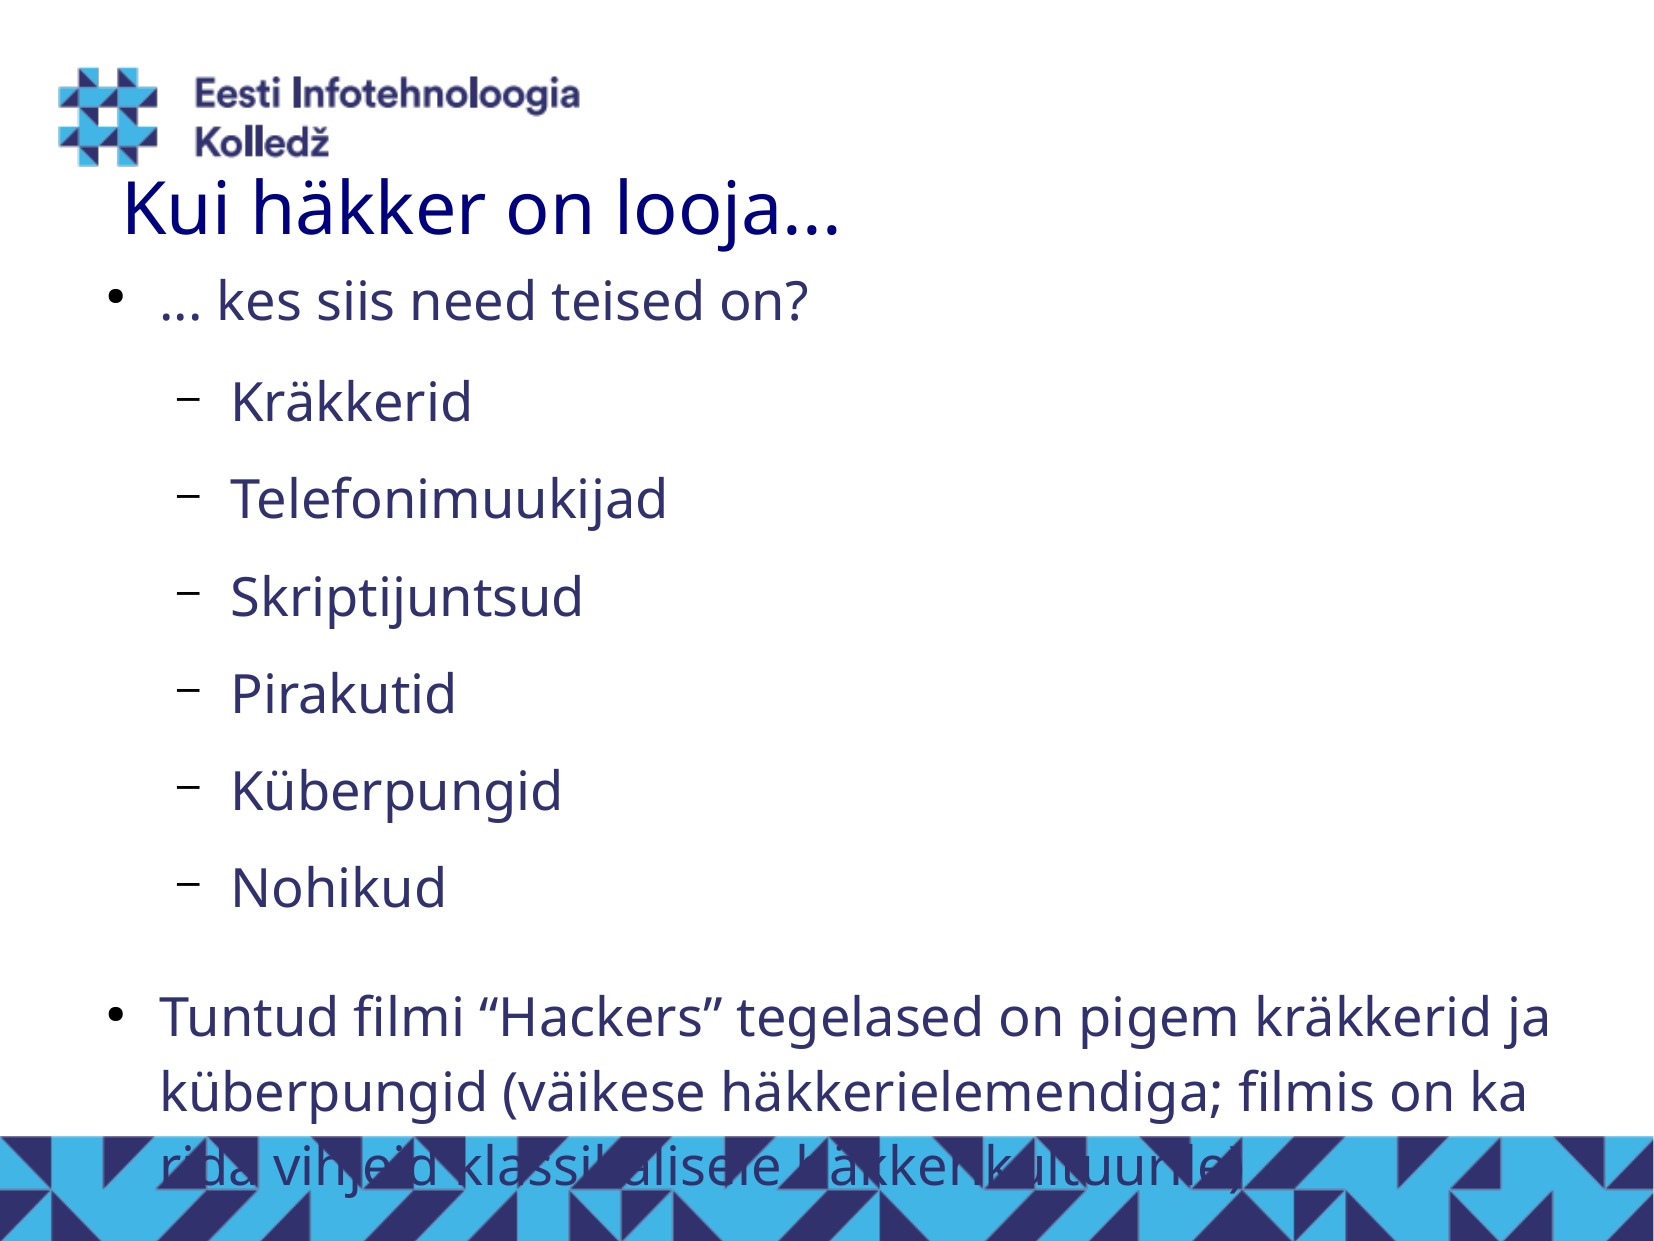

# Kui häkker on looja...
... kes siis need teised on?
Kräkkerid
Telefonimuukijad
Skriptijuntsud
Pirakutid
Küberpungid
Nohikud
Tuntud filmi “Hackers” tegelased on pigem kräkkerid ja küberpungid (väikese häkkerielemendiga; filmis on ka rida vihjeid klassikalisele häkkerikultuurile)